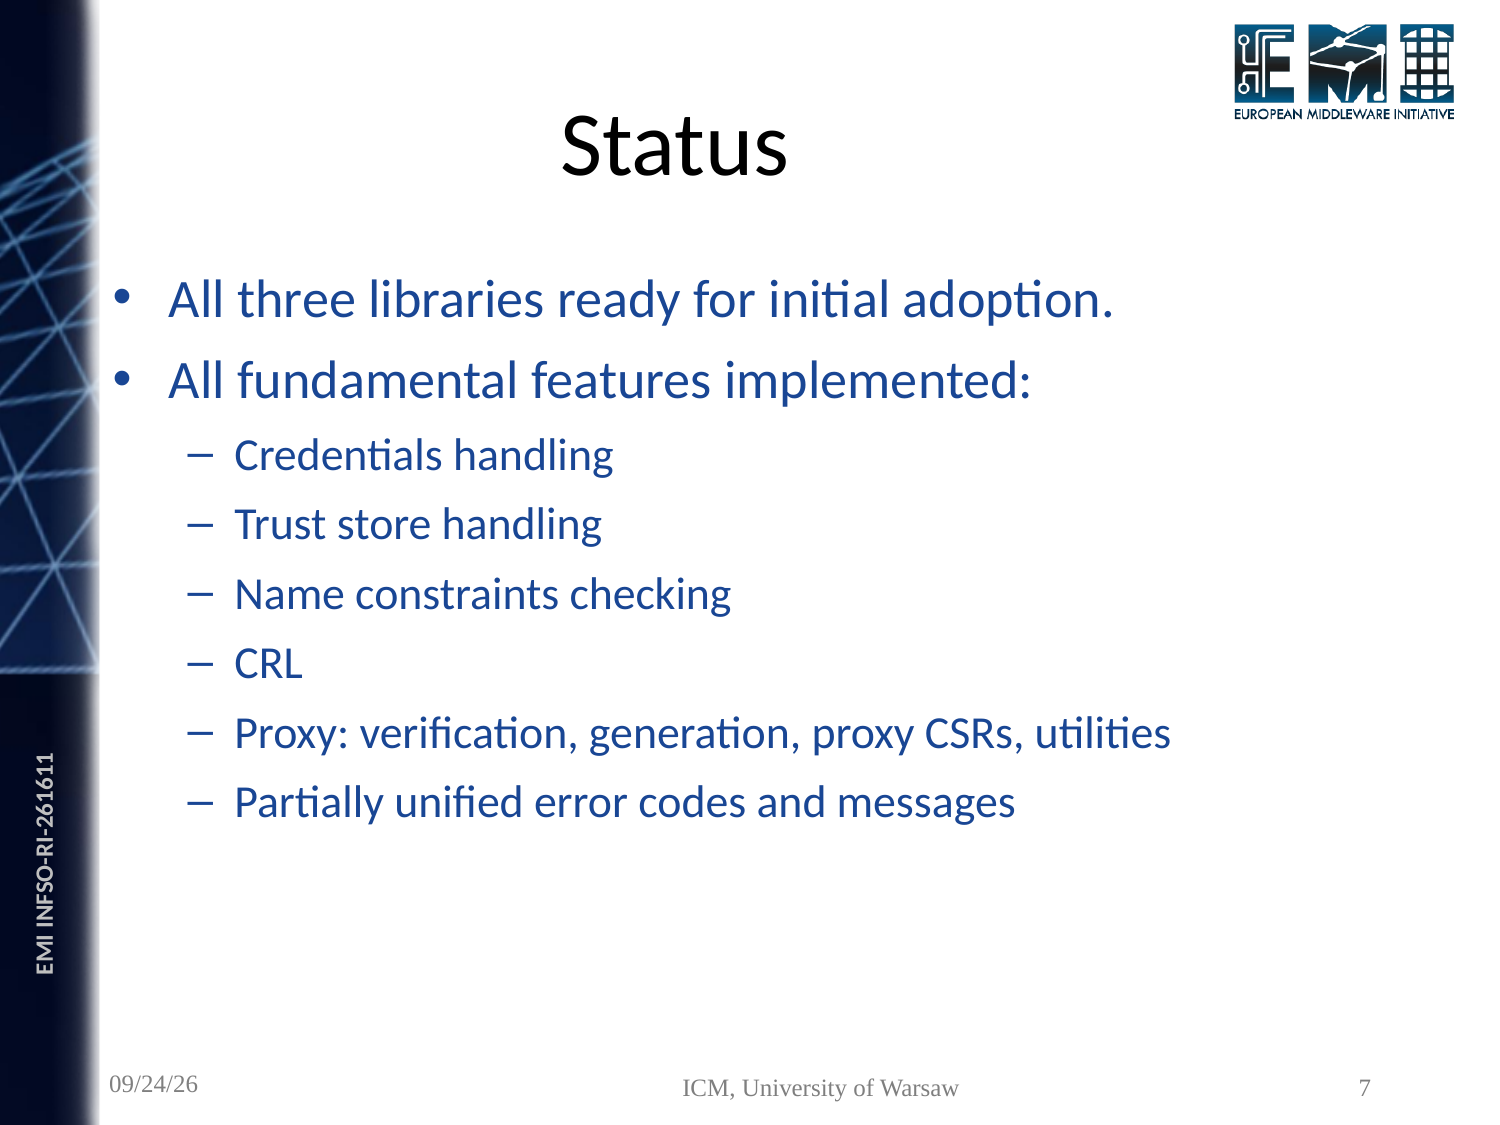

# Status
All three libraries ready for initial adoption.
All fundamental features implemented:
Credentials handling
Trust store handling
Name constraints checking
CRL
Proxy: verification, generation, proxy CSRs, utilities
Partially unified error codes and messages
7